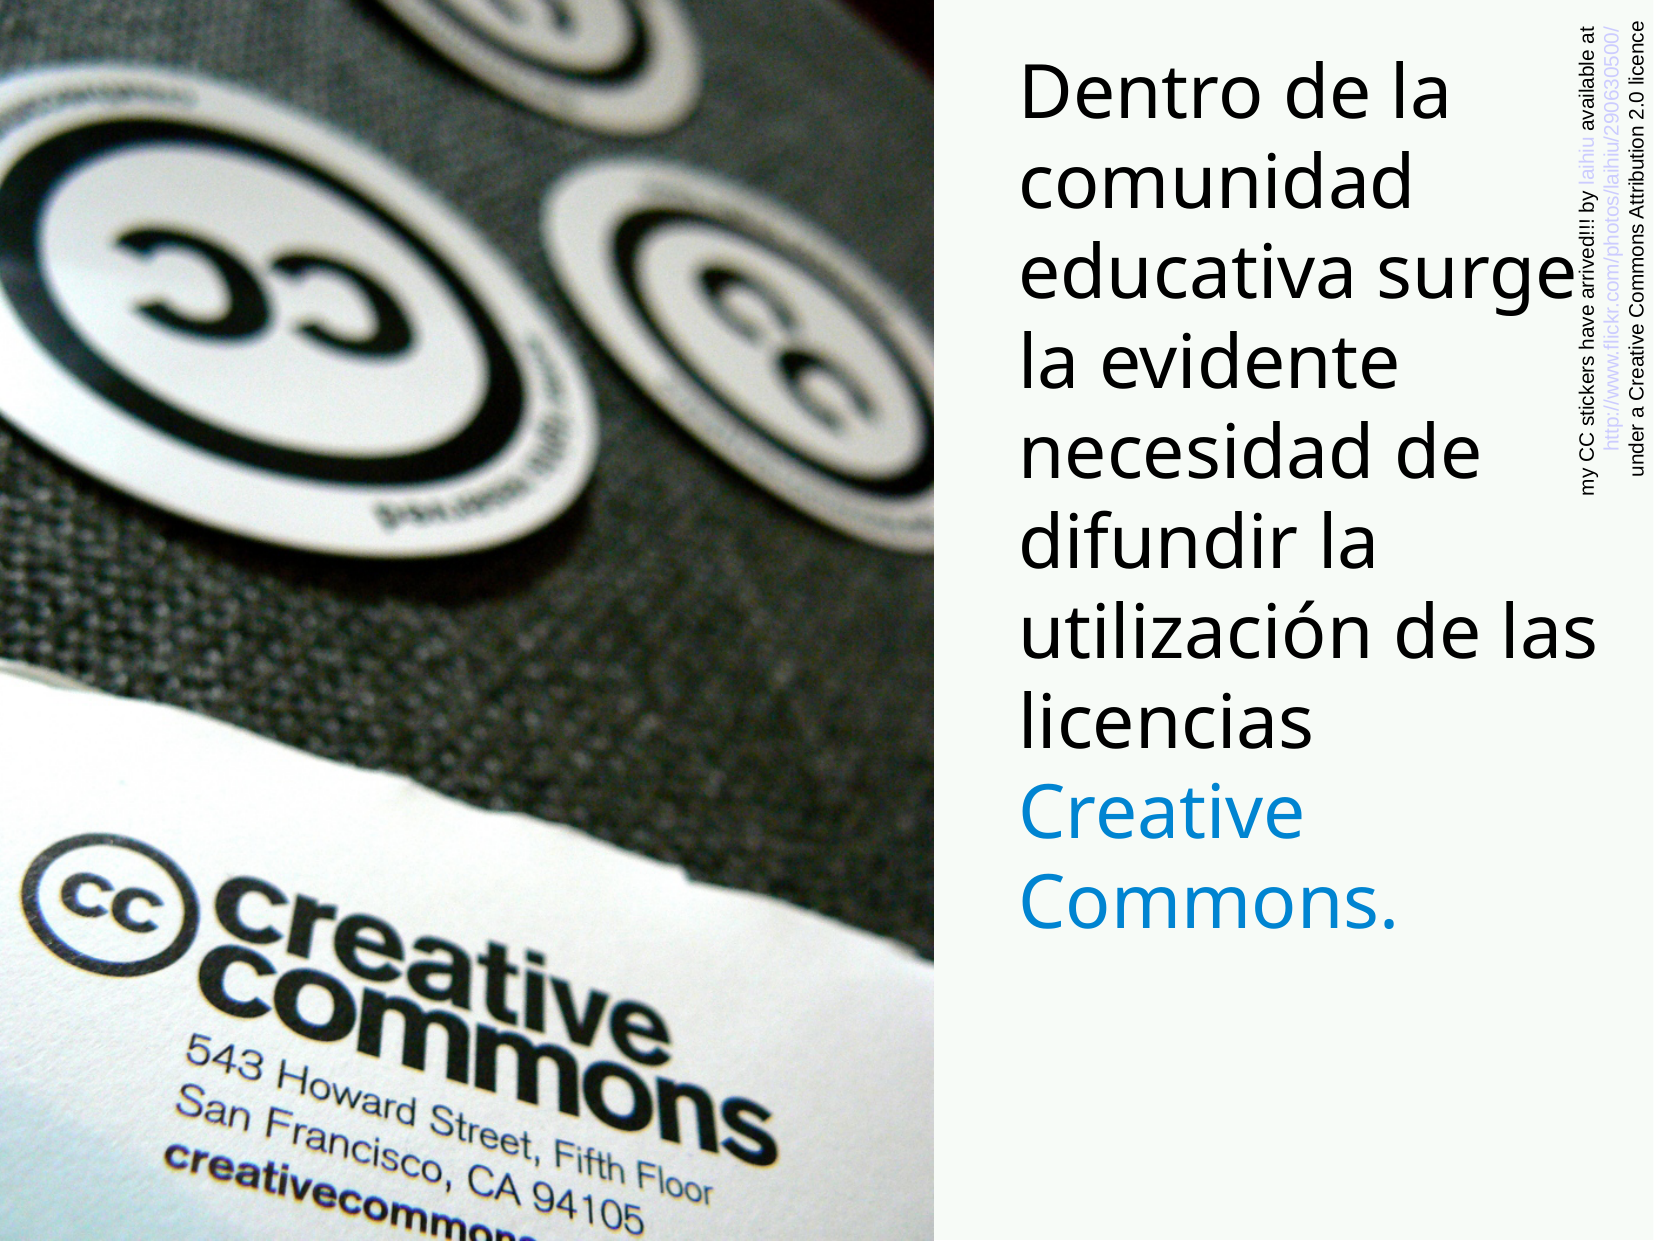

Dentro de la comunidad educativa surge la evidente necesidad de difundir la utilización de las licencias Creative Commons.
my CC stickers have arrived!!! by laihiu available at
http://www.flickr.com/photos/laihiu/290630500/
under a Creative Commons Attribution 2.0 licence